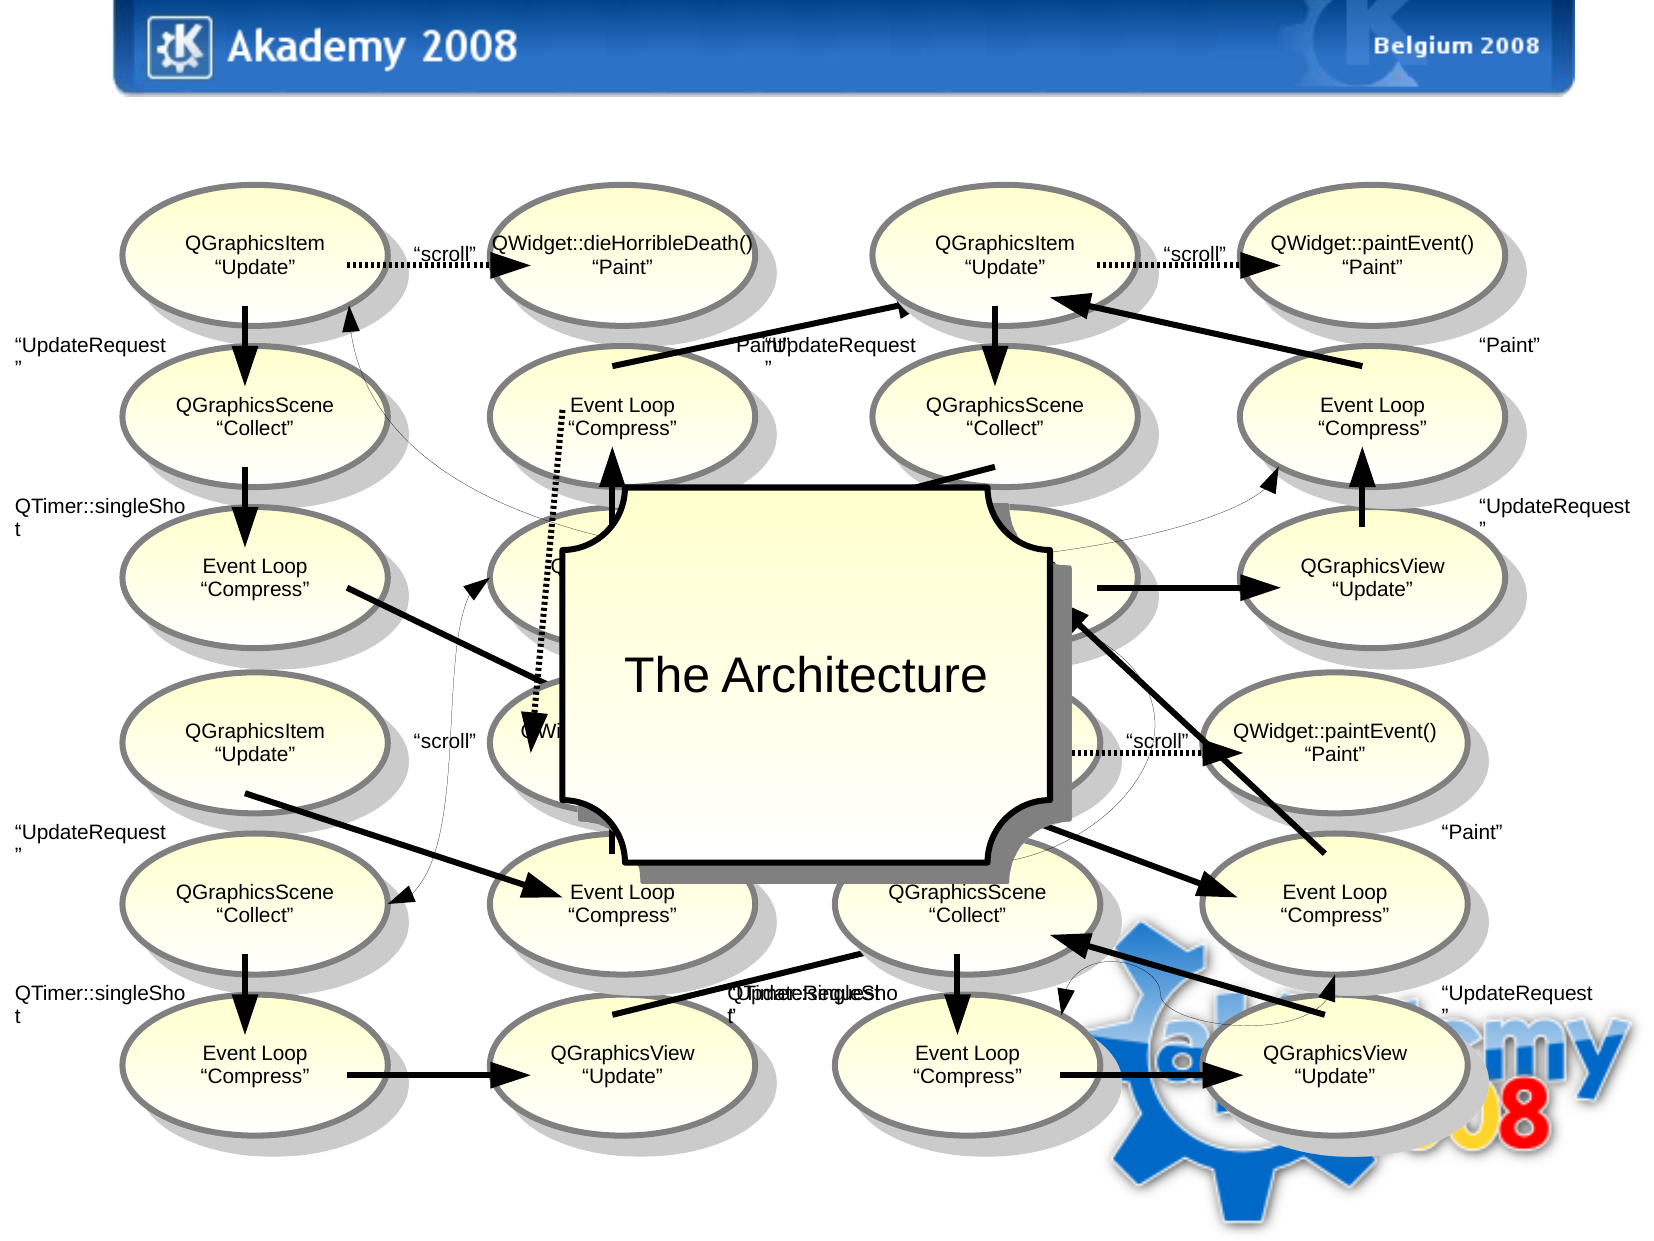

QGraphicsItem
“Update”
QWidget::dieHorribleDeath()
“Paint”
QGraphicsItem
“Update”
QWidget::paintEvent()
“Paint”
“scroll”
“scroll”
“UpdateRequest”
“Paint”
“UpdateRequest”
“Paint”
QGraphicsScene
“Collect”
Event Loop
“Compress”
QGraphicsScene
“Collect”
Event Loop
“Compress”
QTimer::singleShot
“UpdateRequest”
QTimer::singleShot
“UpdateRequest”
The Architecture
Event Loop
“Compress”
QGraphicsView
“Update”
Event Loop
“Compress”
QGraphicsView
“Update”
QGraphicsItem
“Update”
QWidget::paintEvent()
“Paint”
QGraphicsItem
“Update”
QWidget::paintEvent()
“Paint”
“scroll”
“scroll”
“UpdateRequest”
“UpdateRequest”
“Paint”
“Paint”
QGraphicsScene
“Collect”
Event Loop
“Compress”
QGraphicsScene
“Collect”
Event Loop
“Compress”
QTimer::singleShot
QTimer::singleShot
“UpdateRequest”
“UpdateRequest”
Event Loop
“Compress”
QGraphicsView
“Update”
Event Loop
“Compress”
QGraphicsView
“Update”